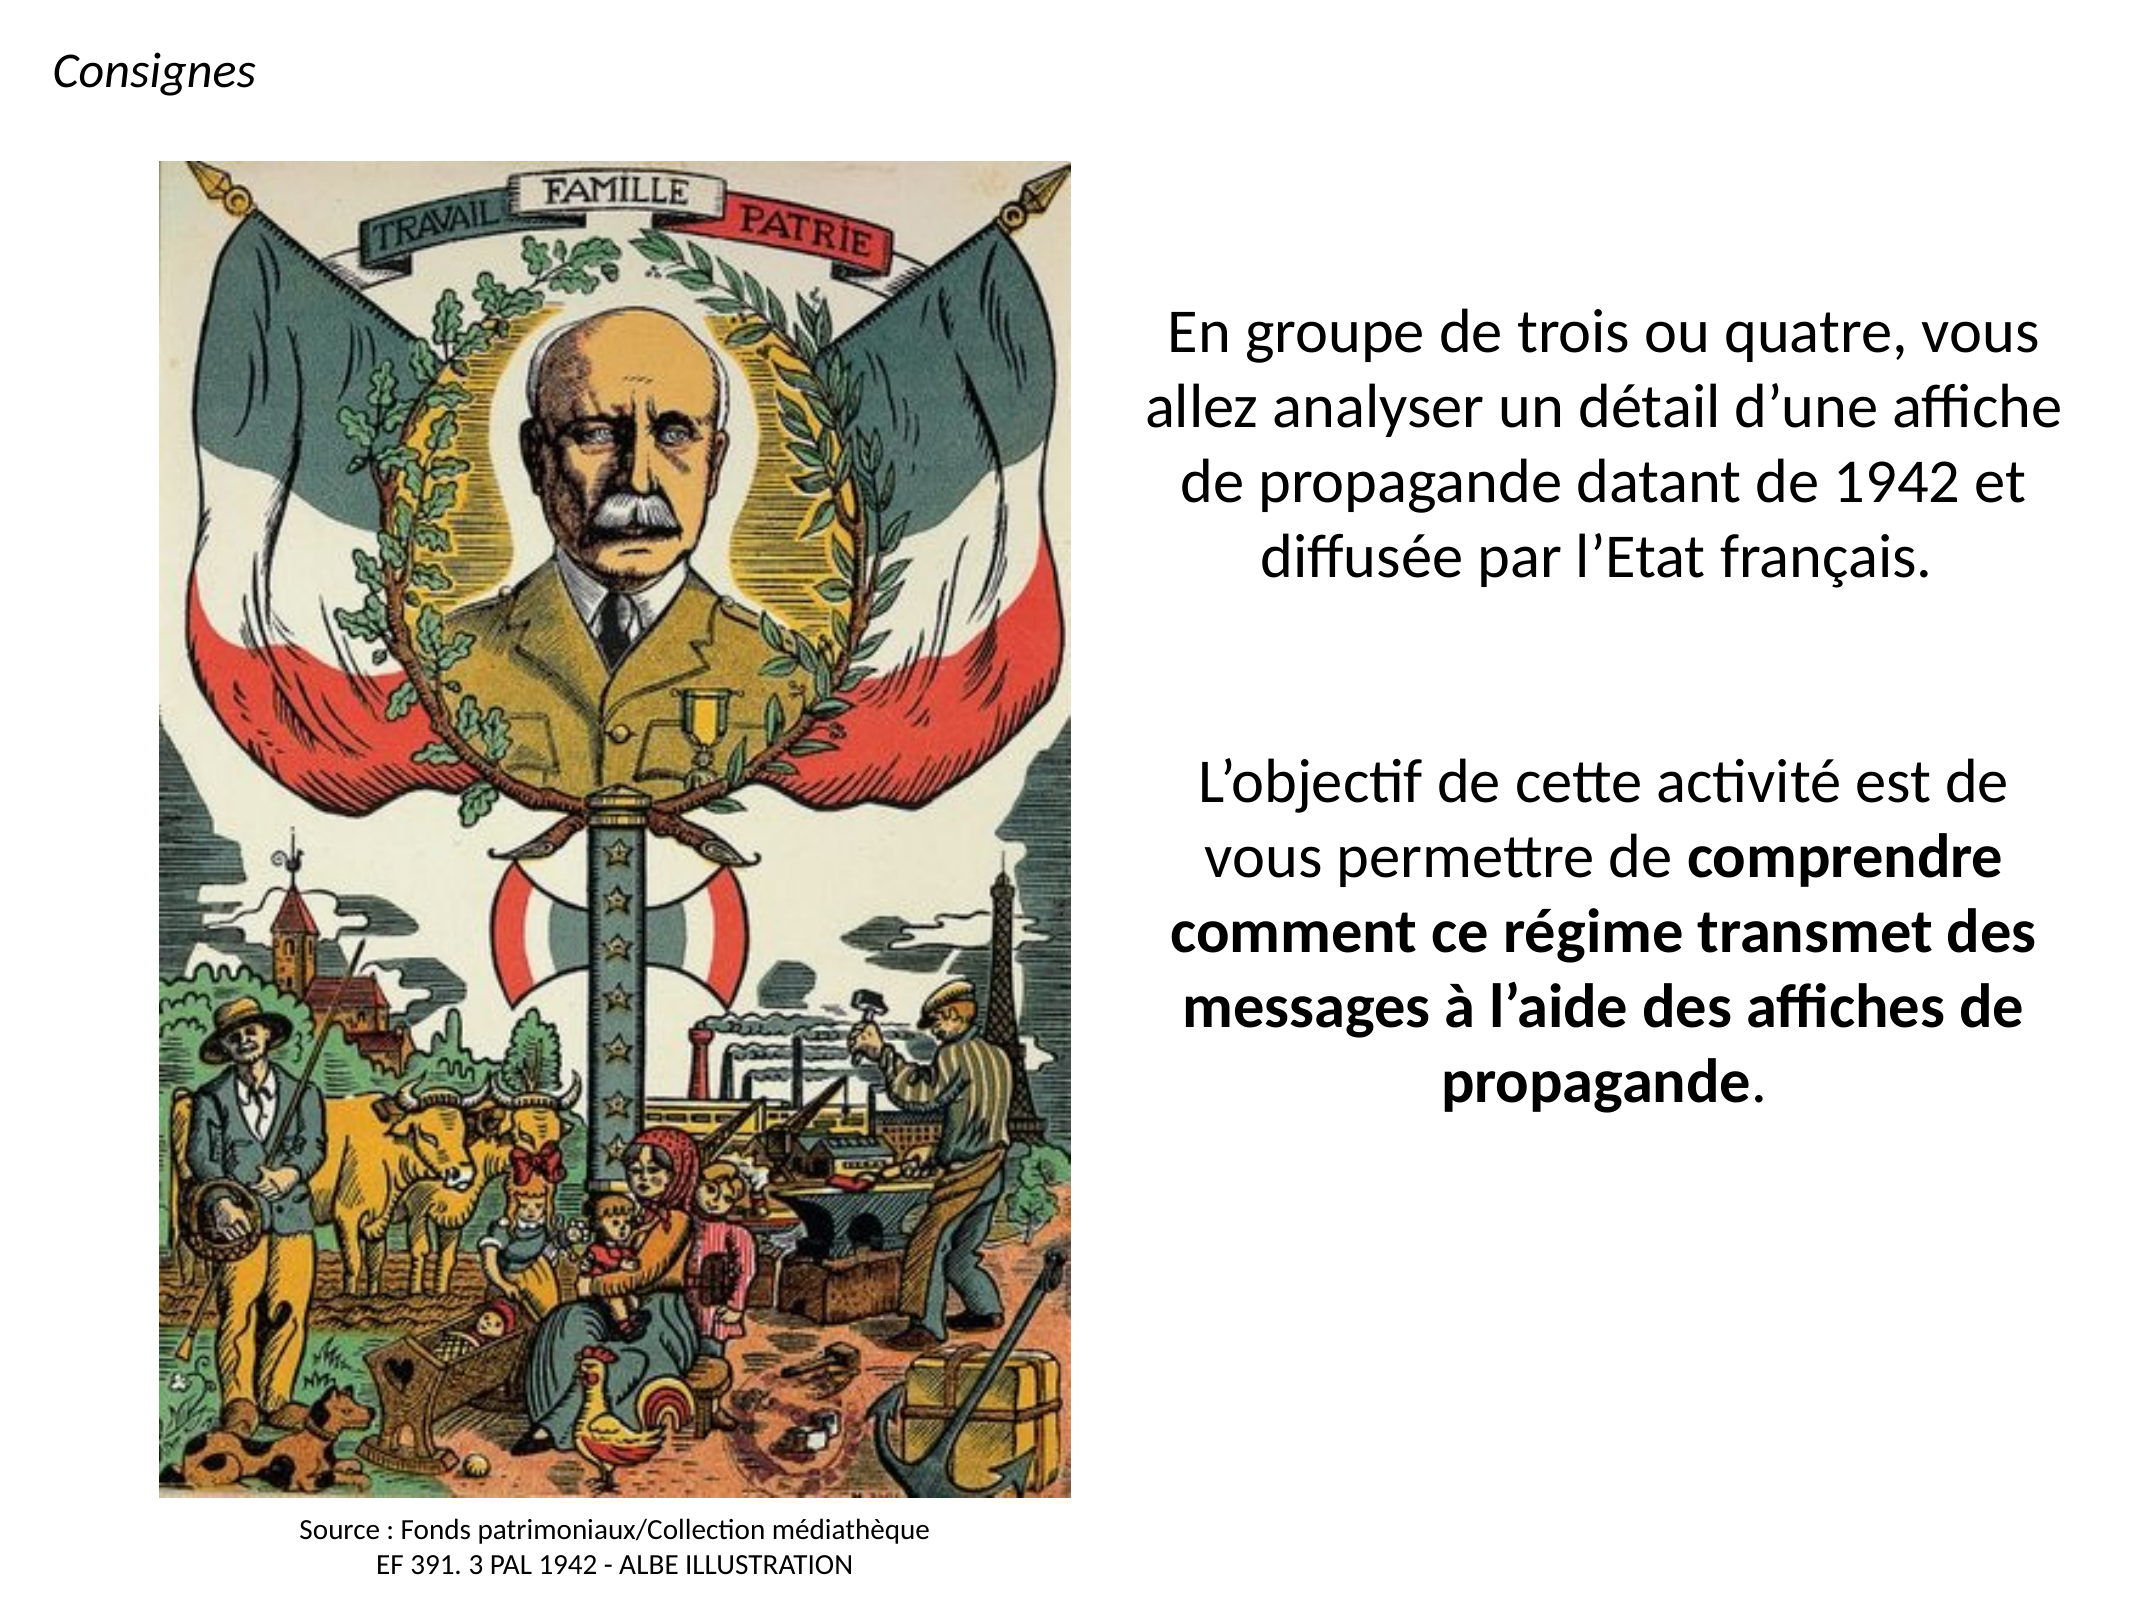

Consignes
En groupe de trois ou quatre, vous allez analyser un détail d’une affiche de propagande datant de 1942 et diffusée par l’Etat français.
L’objectif de cette activité est de vous permettre de comprendre comment ce régime transmet des messages à l’aide des affiches de propagande.
Source : Fonds patrimoniaux/Collection médiathèque
EF 391. 3 PAL 1942 - ALBE ILLUSTRATION